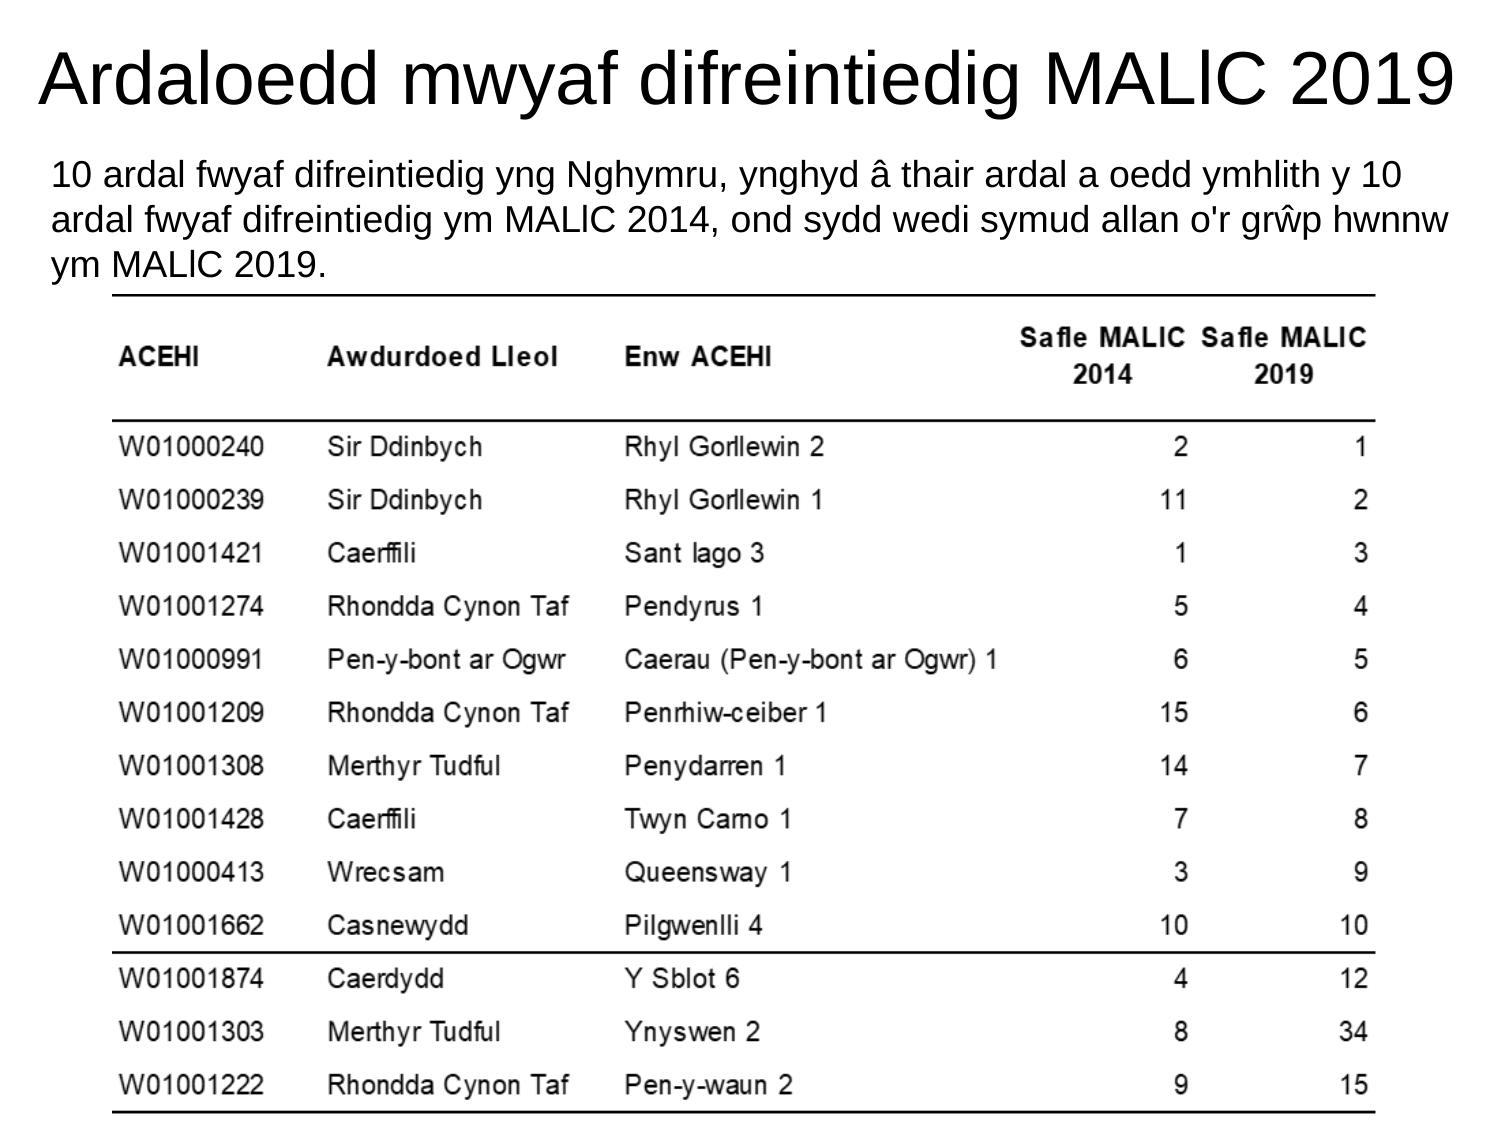

Ardaloedd mwyaf difreintiedig MALlC 2019
10 ardal fwyaf difreintiedig yng Nghymru, ynghyd â thair ardal a oedd ymhlith y 10 ardal fwyaf difreintiedig ym MALlC 2014, ond sydd wedi symud allan o'r grŵp hwnnw ym MALlC 2019.